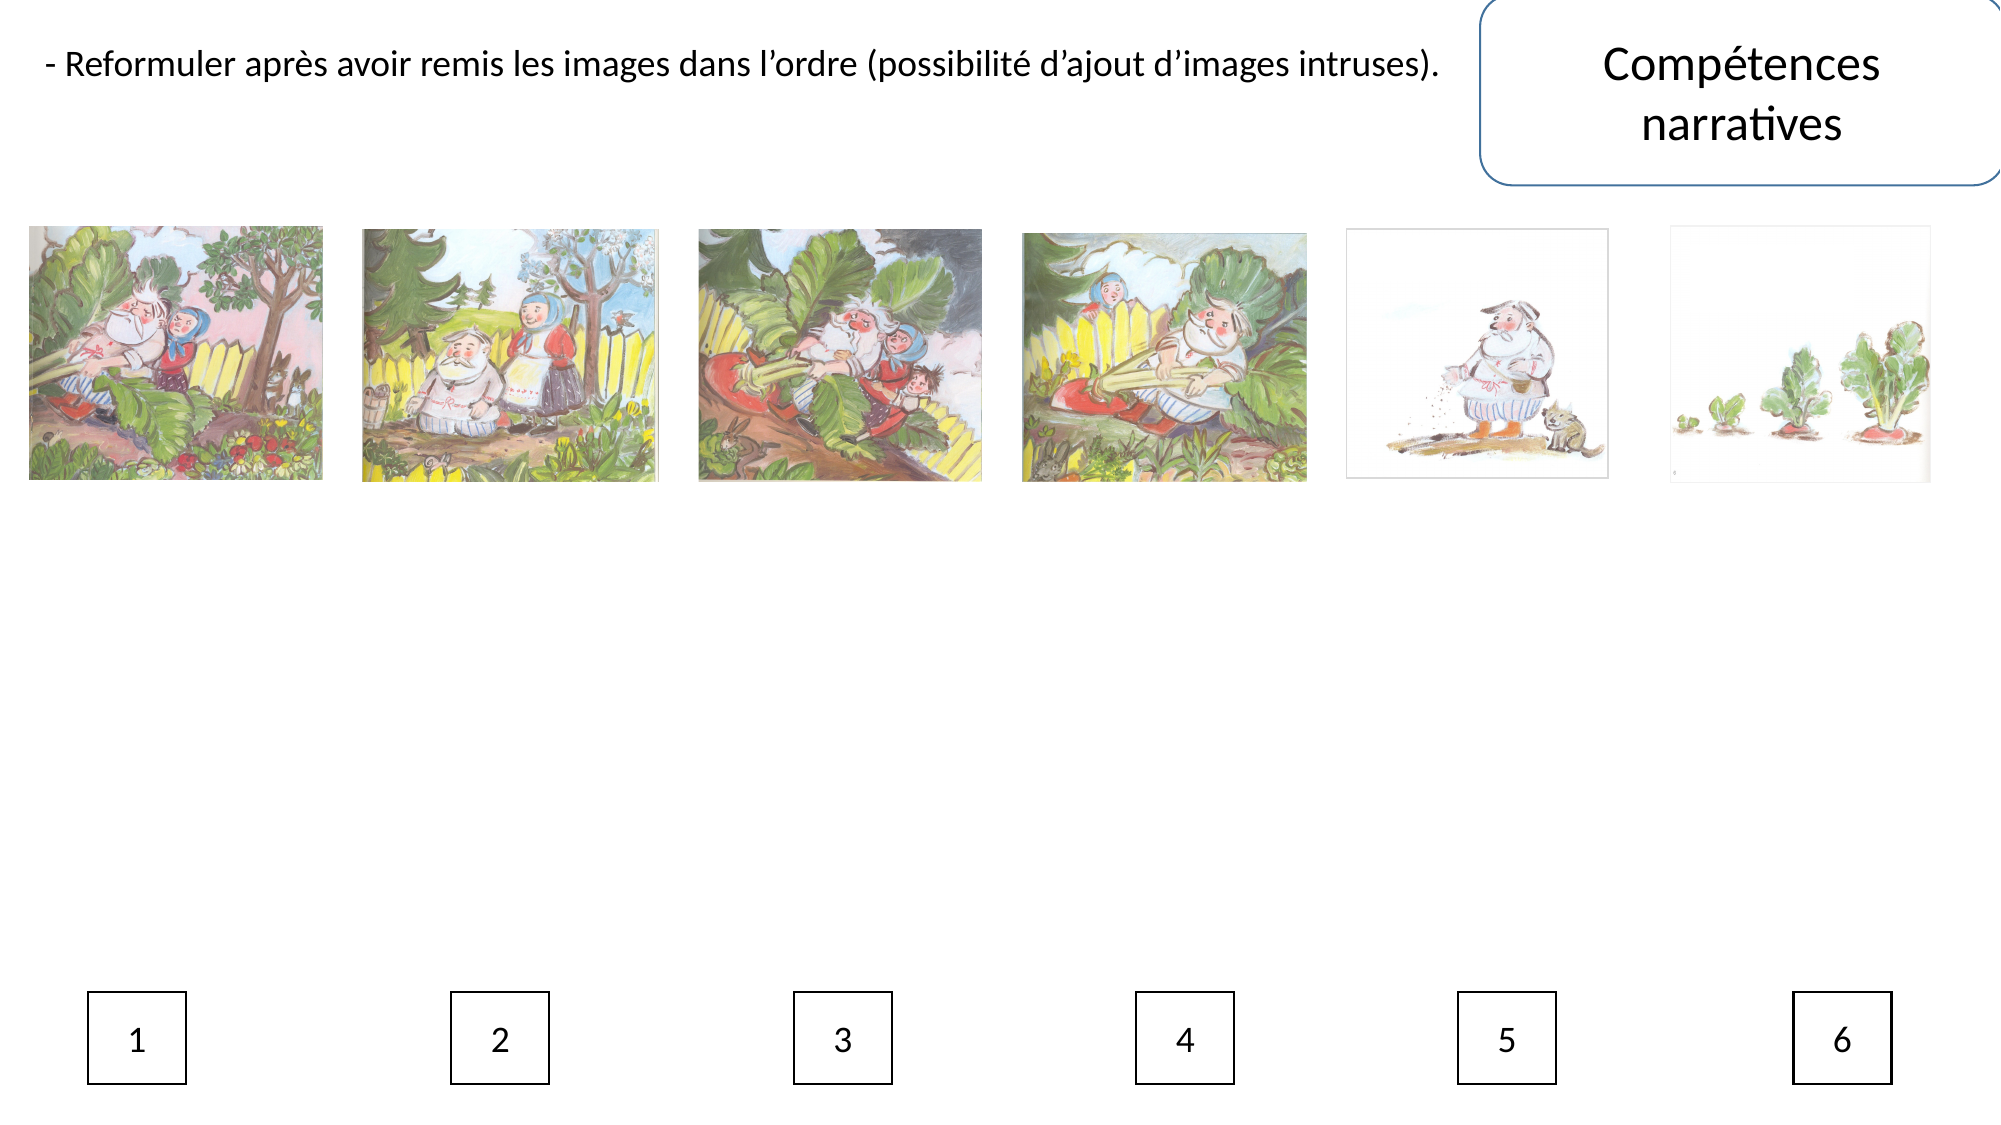

Compétences narratives
- Reformuler après avoir remis les images dans l’ordre (possibilité d’ajout d’images intruses).
1
2
3
4
5
6